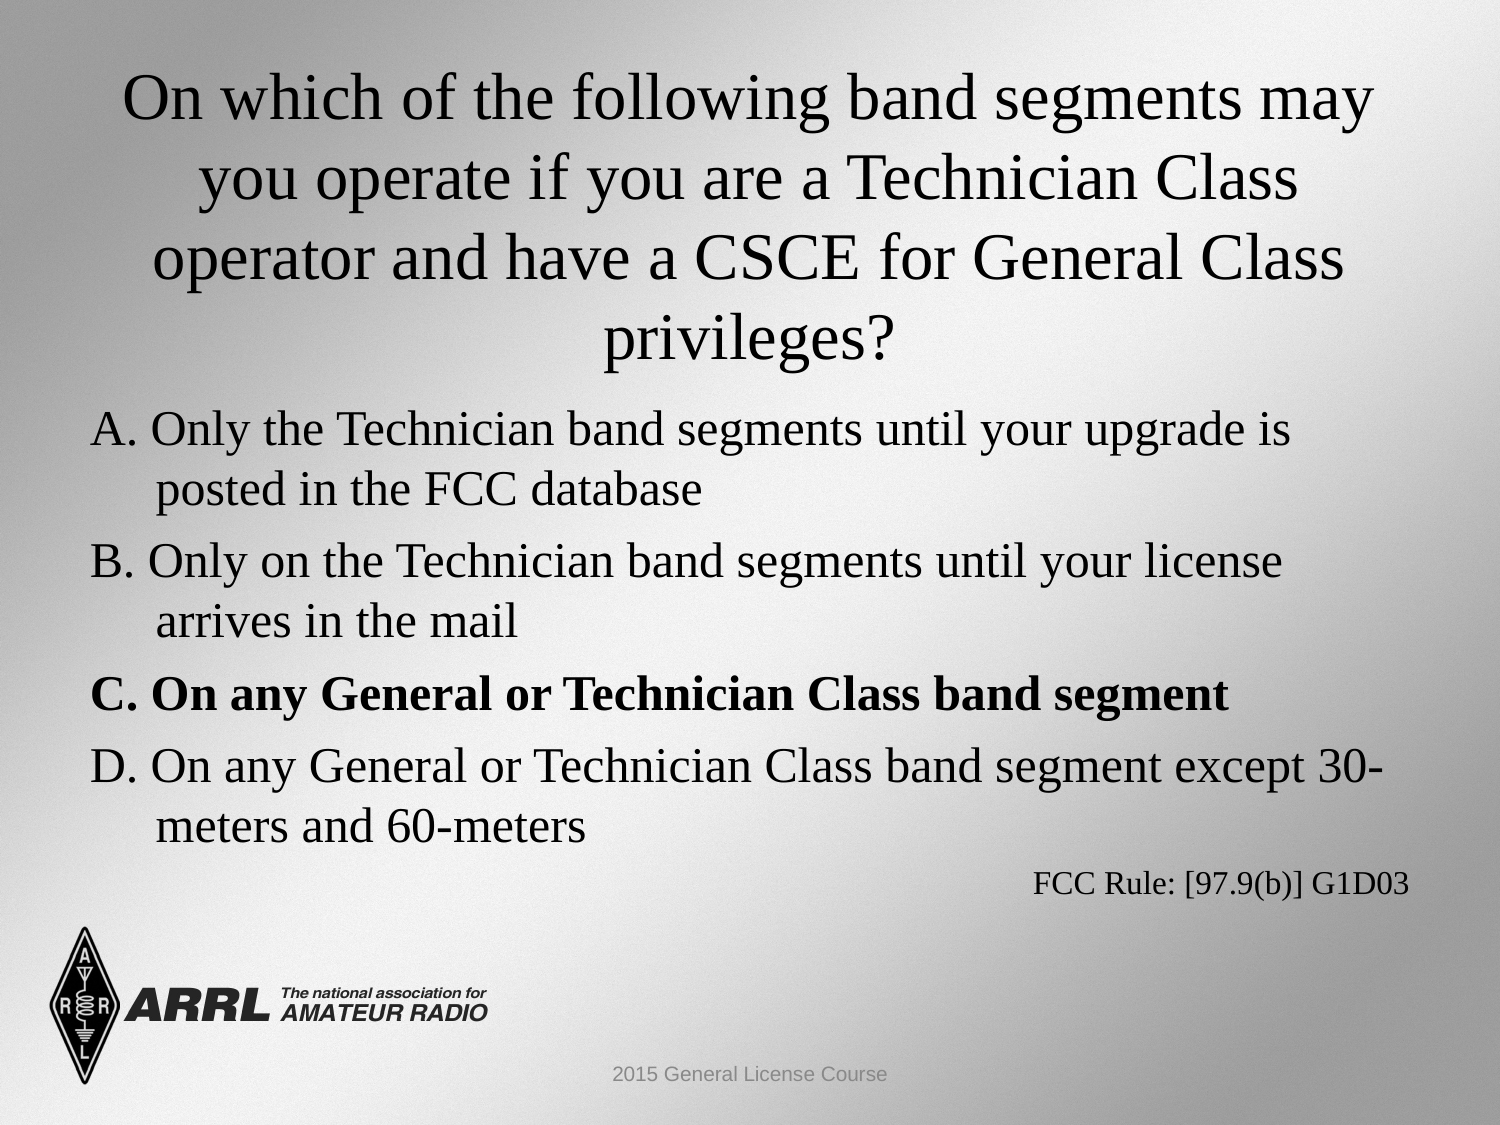

# On which of the following band segments may you operate if you are a Technician Class operator and have a CSCE for General Class privileges?
A. Only the Technician band segments until your upgrade is posted in the FCC database
B. Only on the Technician band segments until your license arrives in the mail
C. On any General or Technician Class band segment
D. On any General or Technician Class band segment except 30-meters and 60-meters
FCC Rule: [97.9(b)] G1D03
2015 General License Course